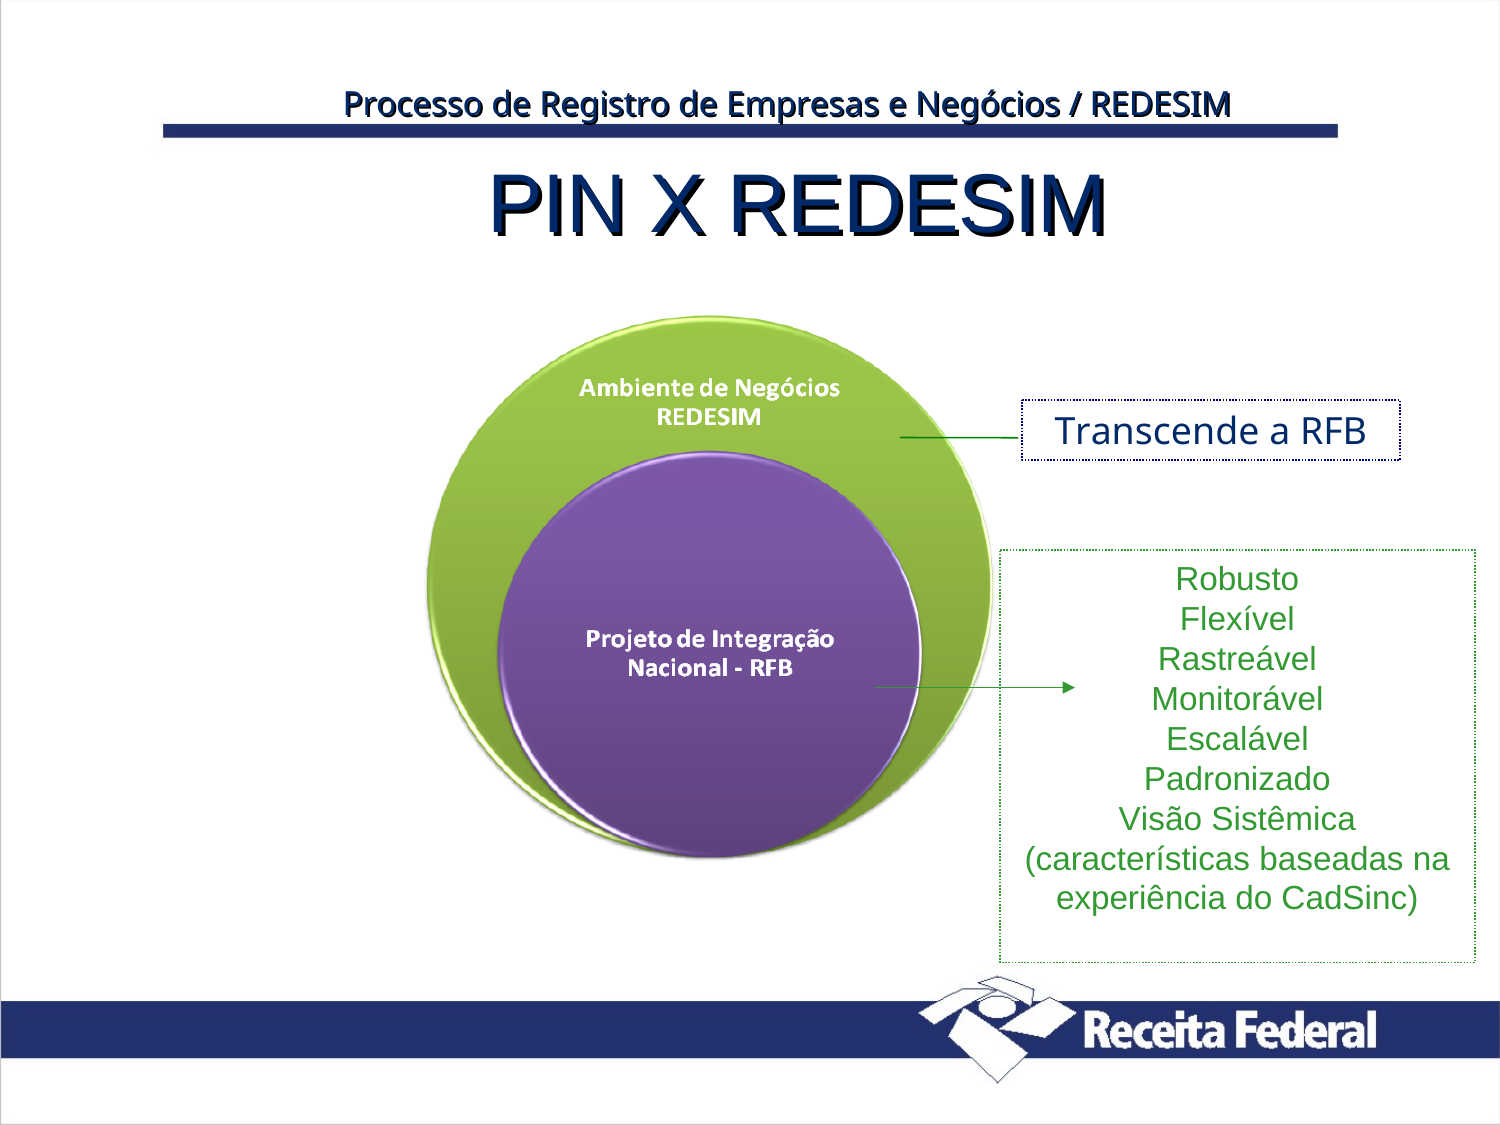

Processo de Registro de Empresas e Negócios / REDESIM
PIN X REDESIM
Transcende a RFB
Robusto
Flexível
Rastreável
Monitorável
Escalável
Padronizado
Visão Sistêmica
(características baseadas na experiência do CadSinc)